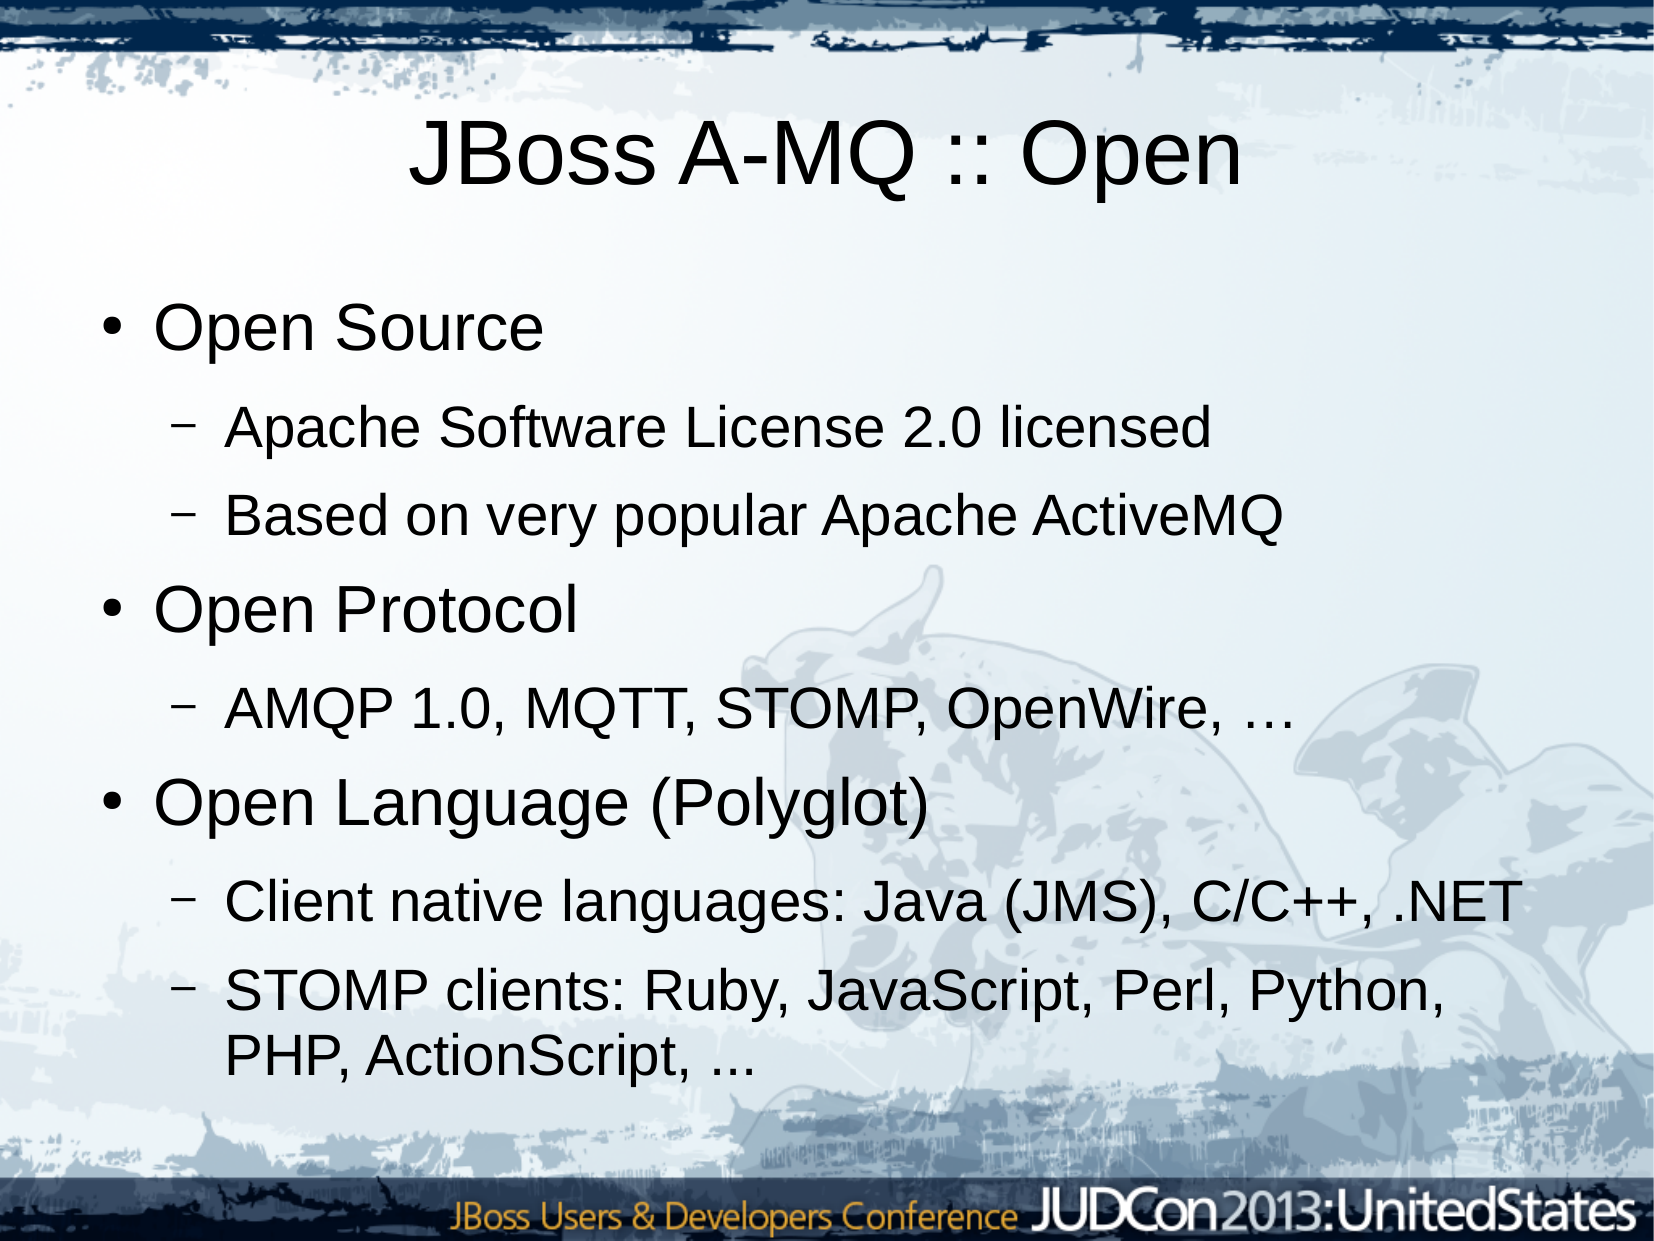

# JBoss A-MQ :: Open
Open Source
Apache Software License 2.0 licensed
Based on very popular Apache ActiveMQ
Open Protocol
AMQP 1.0, MQTT, STOMP, OpenWire, …
Open Language (Polyglot)
Client native languages: Java (JMS), C/C++, .NET
STOMP clients: Ruby, JavaScript, Perl, Python, PHP, ActionScript, ...